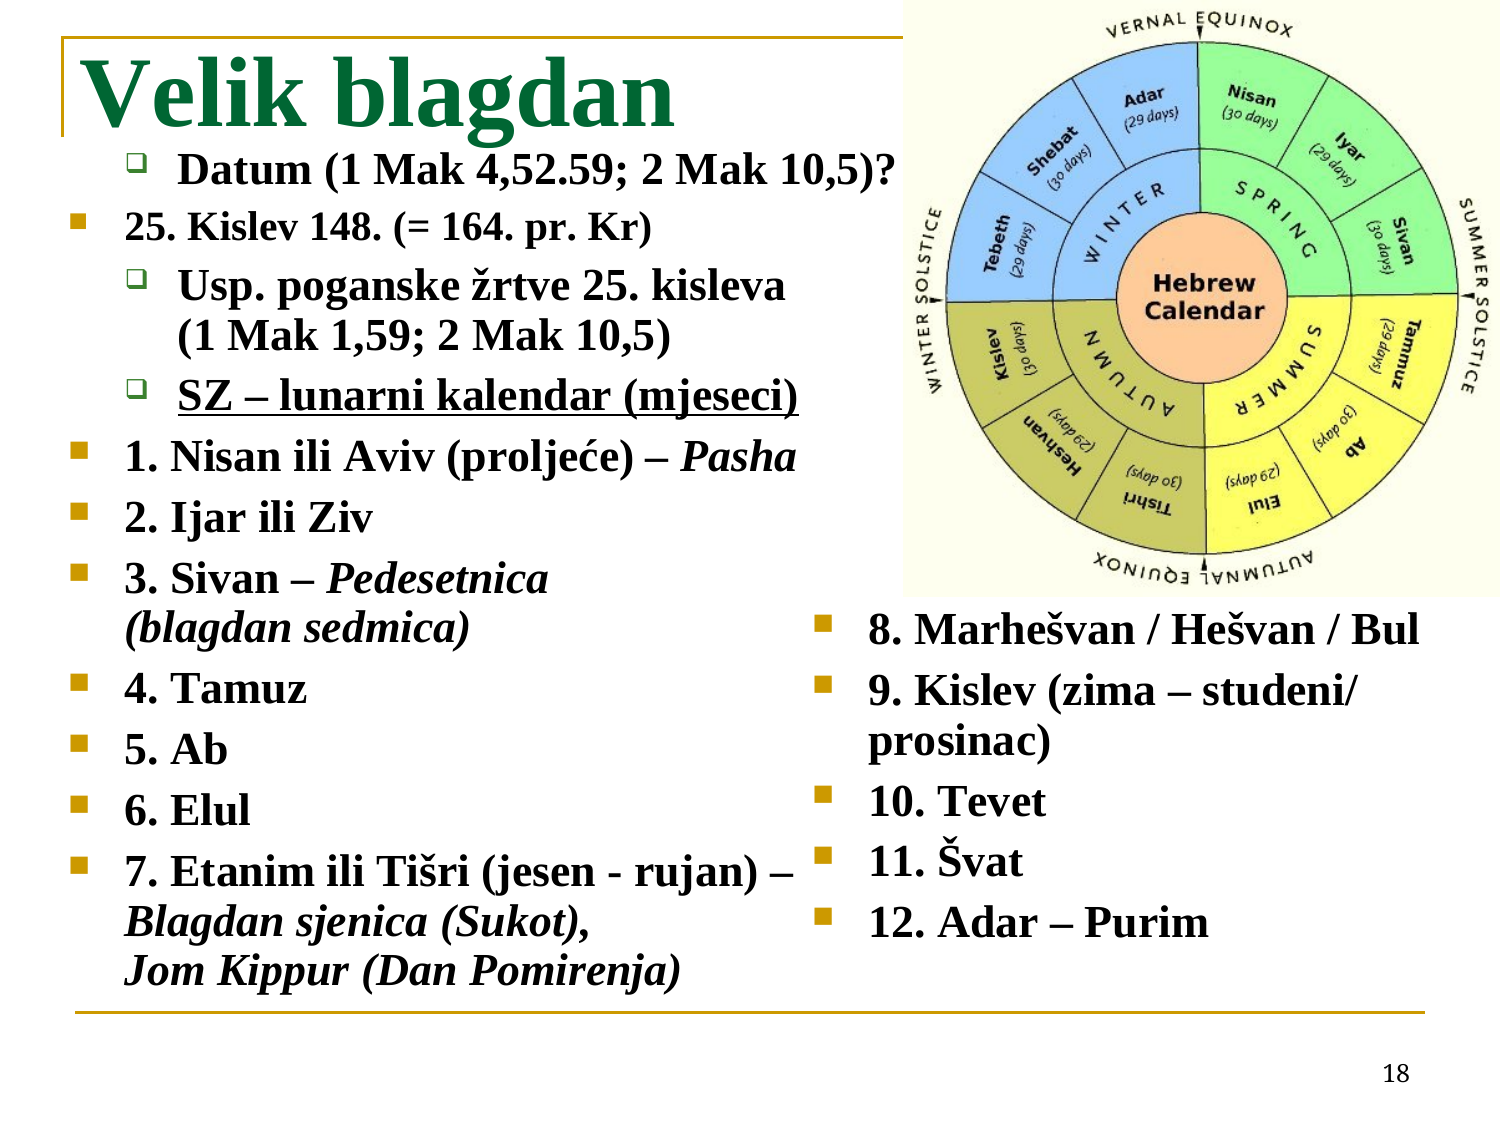

# Velik blagdan
Datum (1 Mak 4,52.59; 2 Mak 10,5)?
25. Kislev 148. (= 164. pr. Kr)
Usp. poganske žrtve 25. kisleva
(1 Mak 1,59; 2 Mak 10,5)
SZ – lunarni kalendar (mjeseci)
1. Nisan ili Aviv (proljeće) – Pasha
2. Ijar ili Ziv
3. Sivan – Pedesetnica
(blagdan sedmica)
4. Tamuz
5. Ab
6. Elul
7. Etanim ili Tišri (jesen - rujan) – Blagdan sjenica (Sukot),
Jom Kippur (Dan Pomirenja)
8. Marhešvan / Hešvan / Bul
9. Kislev (zima – studeni/ prosinac)
10. Tevet
11. Švat
12. Adar – Purim